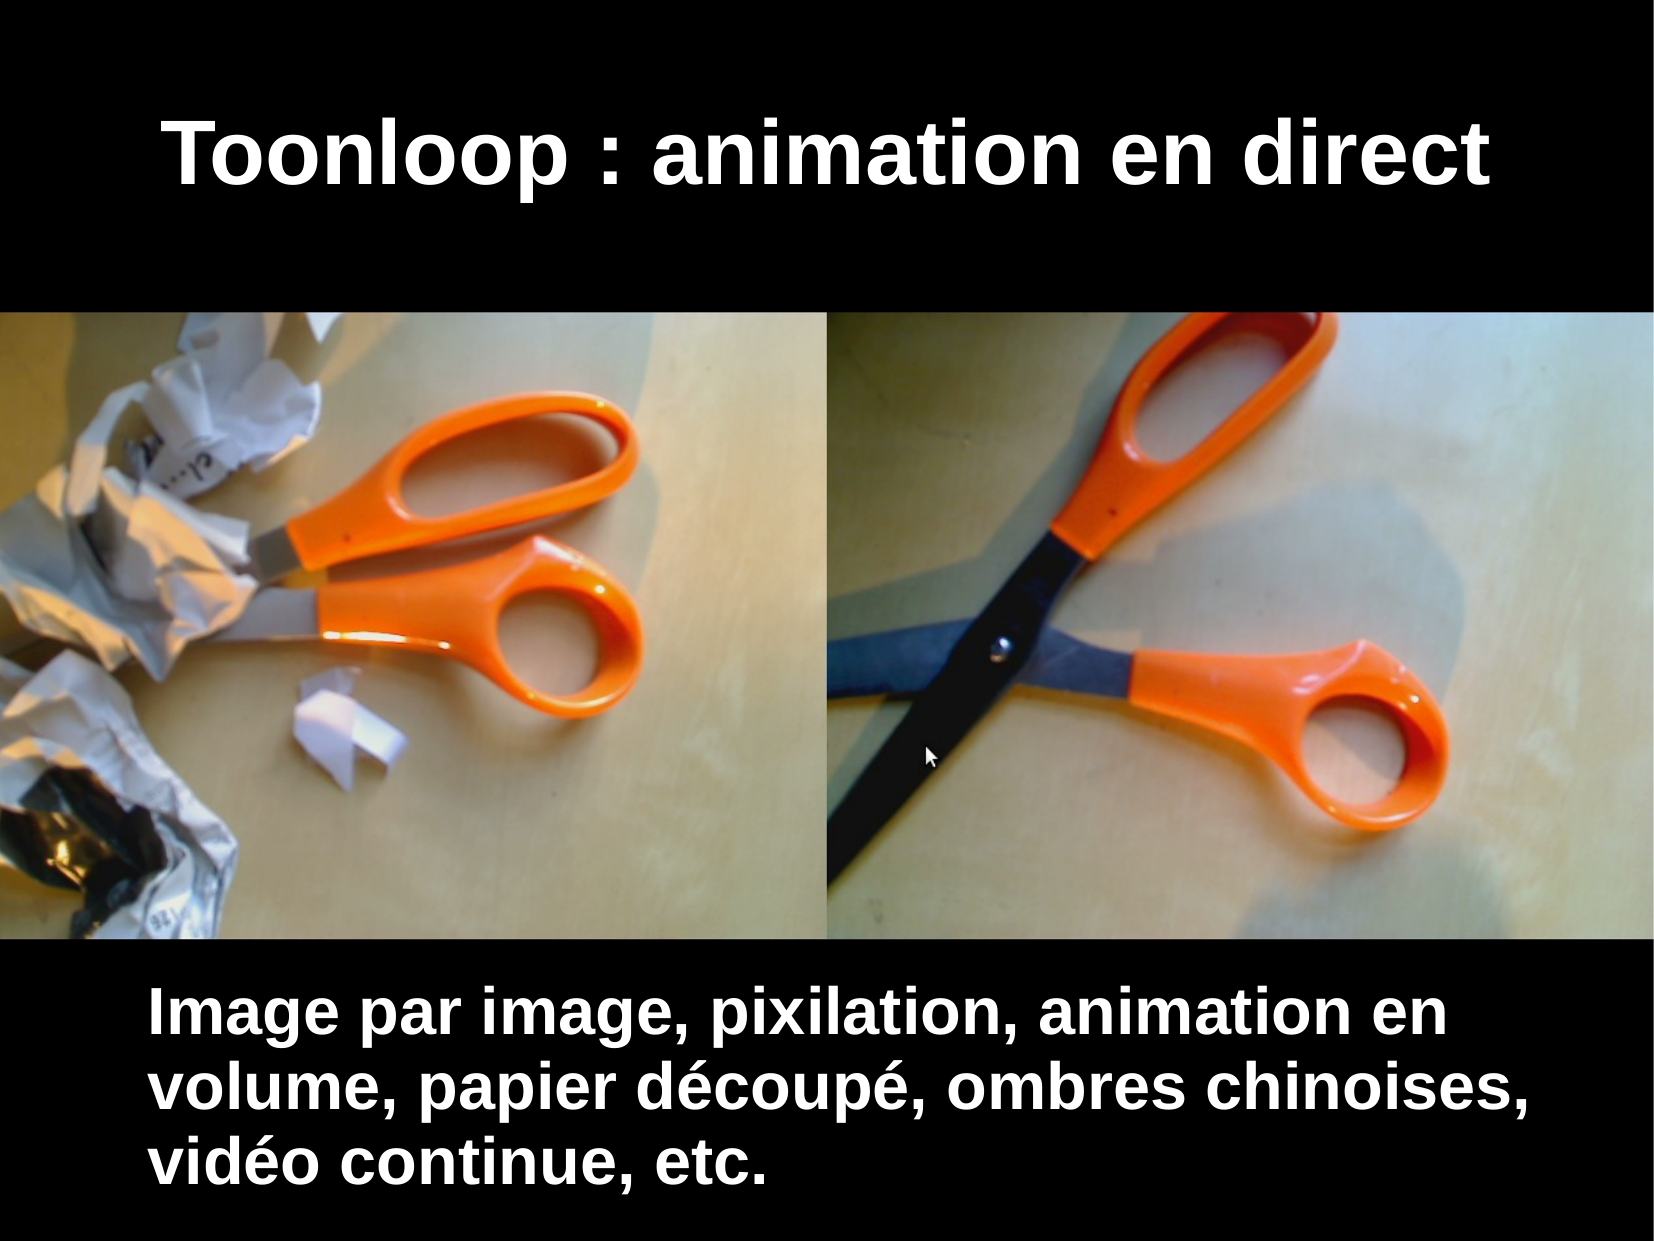

# Toonloop : animation en direct
Image par image, pixilation, animation en volume, papier découpé, ombres chinoises, vidéo continue, etc.